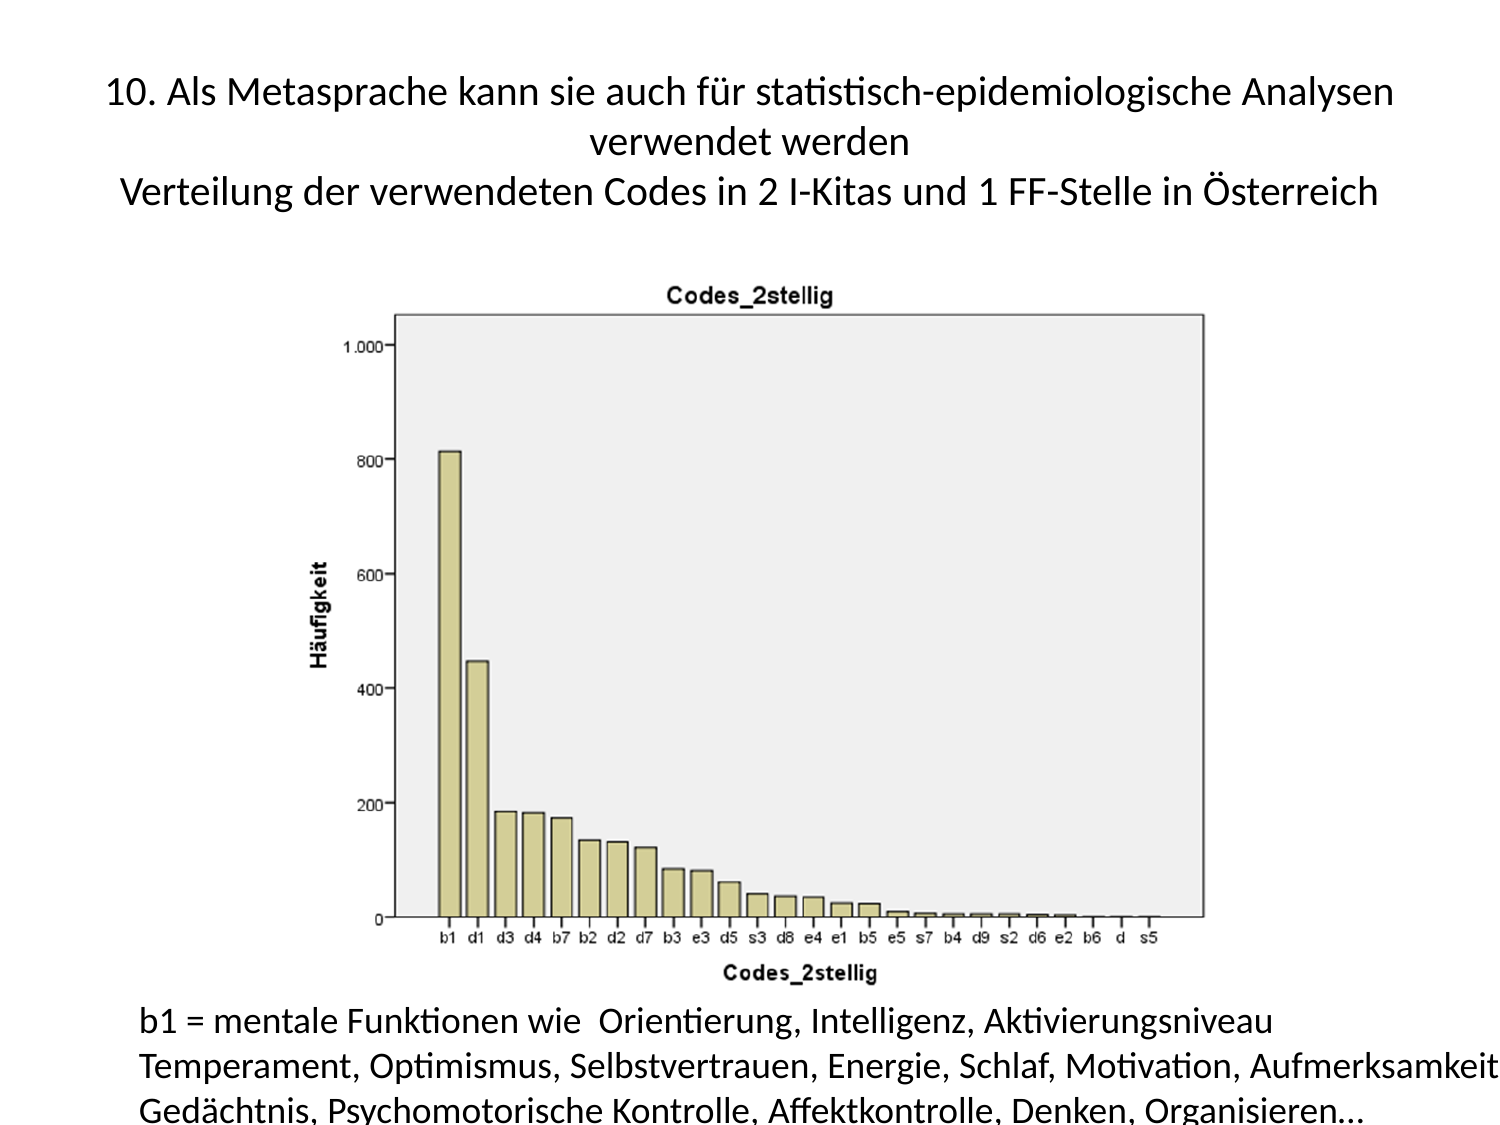

# 10. Als Metasprache kann sie auch für statistisch-epidemiologische Analysen verwendet werden Verteilung der verwendeten Codes in 2 I-Kitas und 1 FF-Stelle in Österreich
b1 = mentale Funktionen wie Orientierung, Intelligenz, Aktivierungsniveau
Temperament, Optimismus, Selbstvertrauen, Energie, Schlaf, Motivation, Aufmerksamkeit
Gedächtnis, Psychomotorische Kontrolle, Affektkontrolle, Denken, Organisieren…